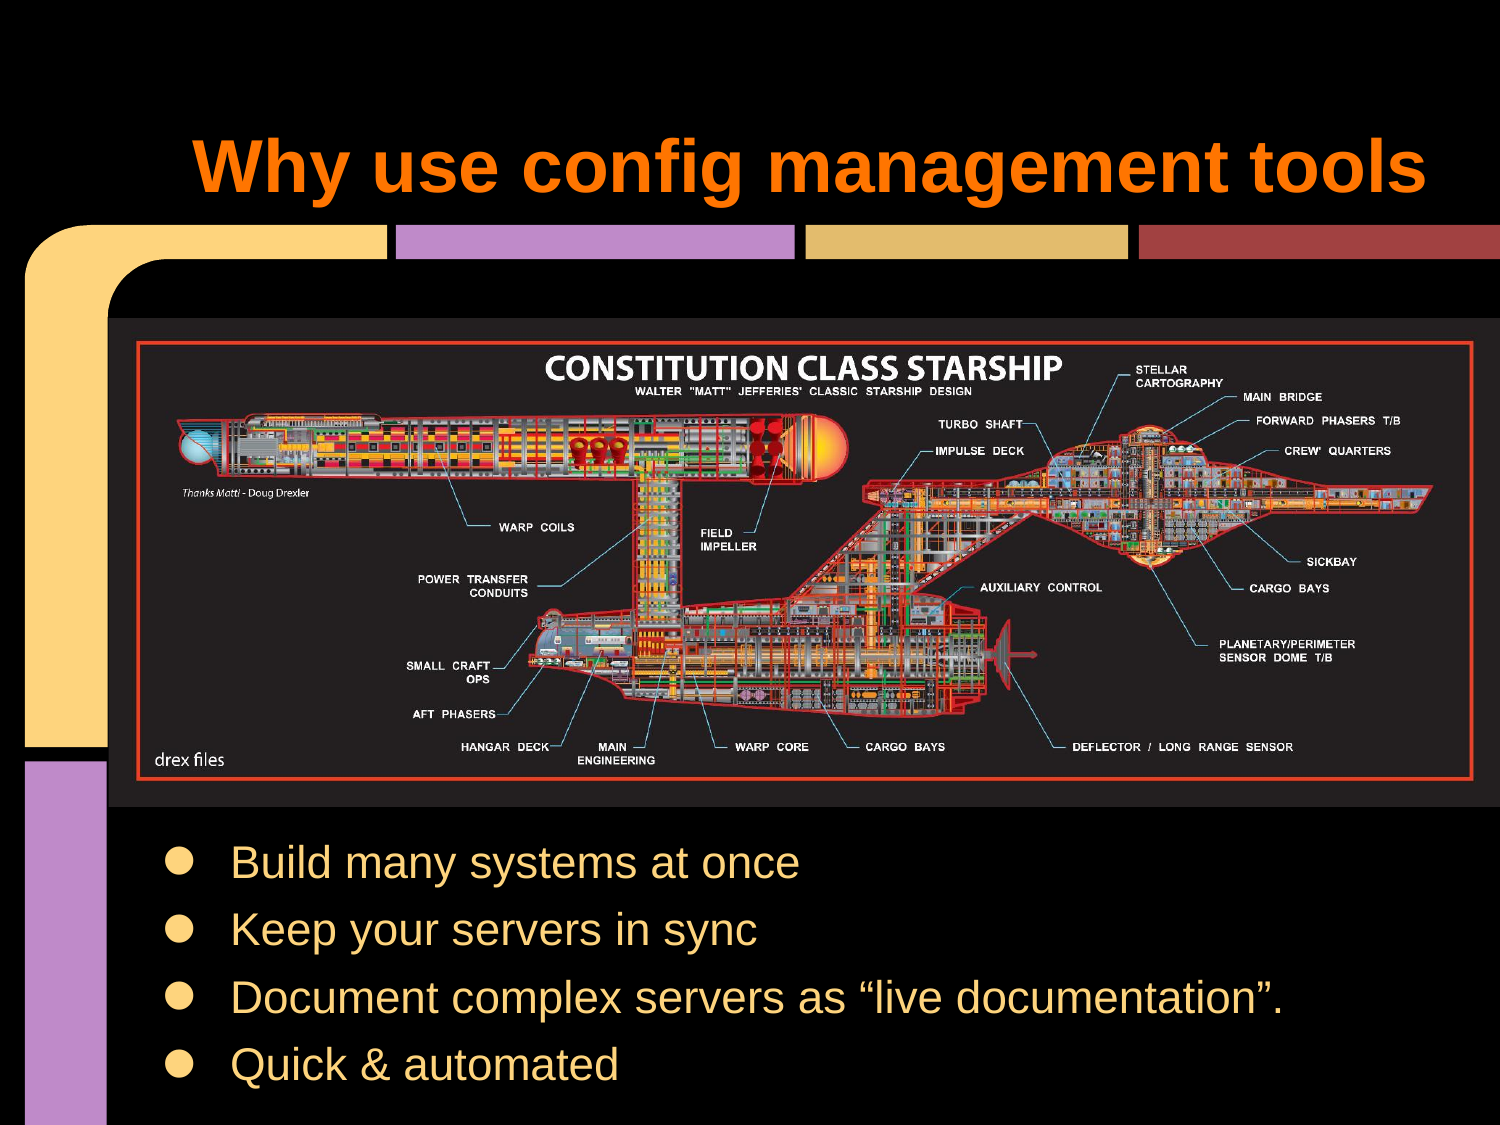

# Why use config management tools
Build many systems at once
Keep your servers in sync
Document complex servers as “live documentation”.
Quick & automated